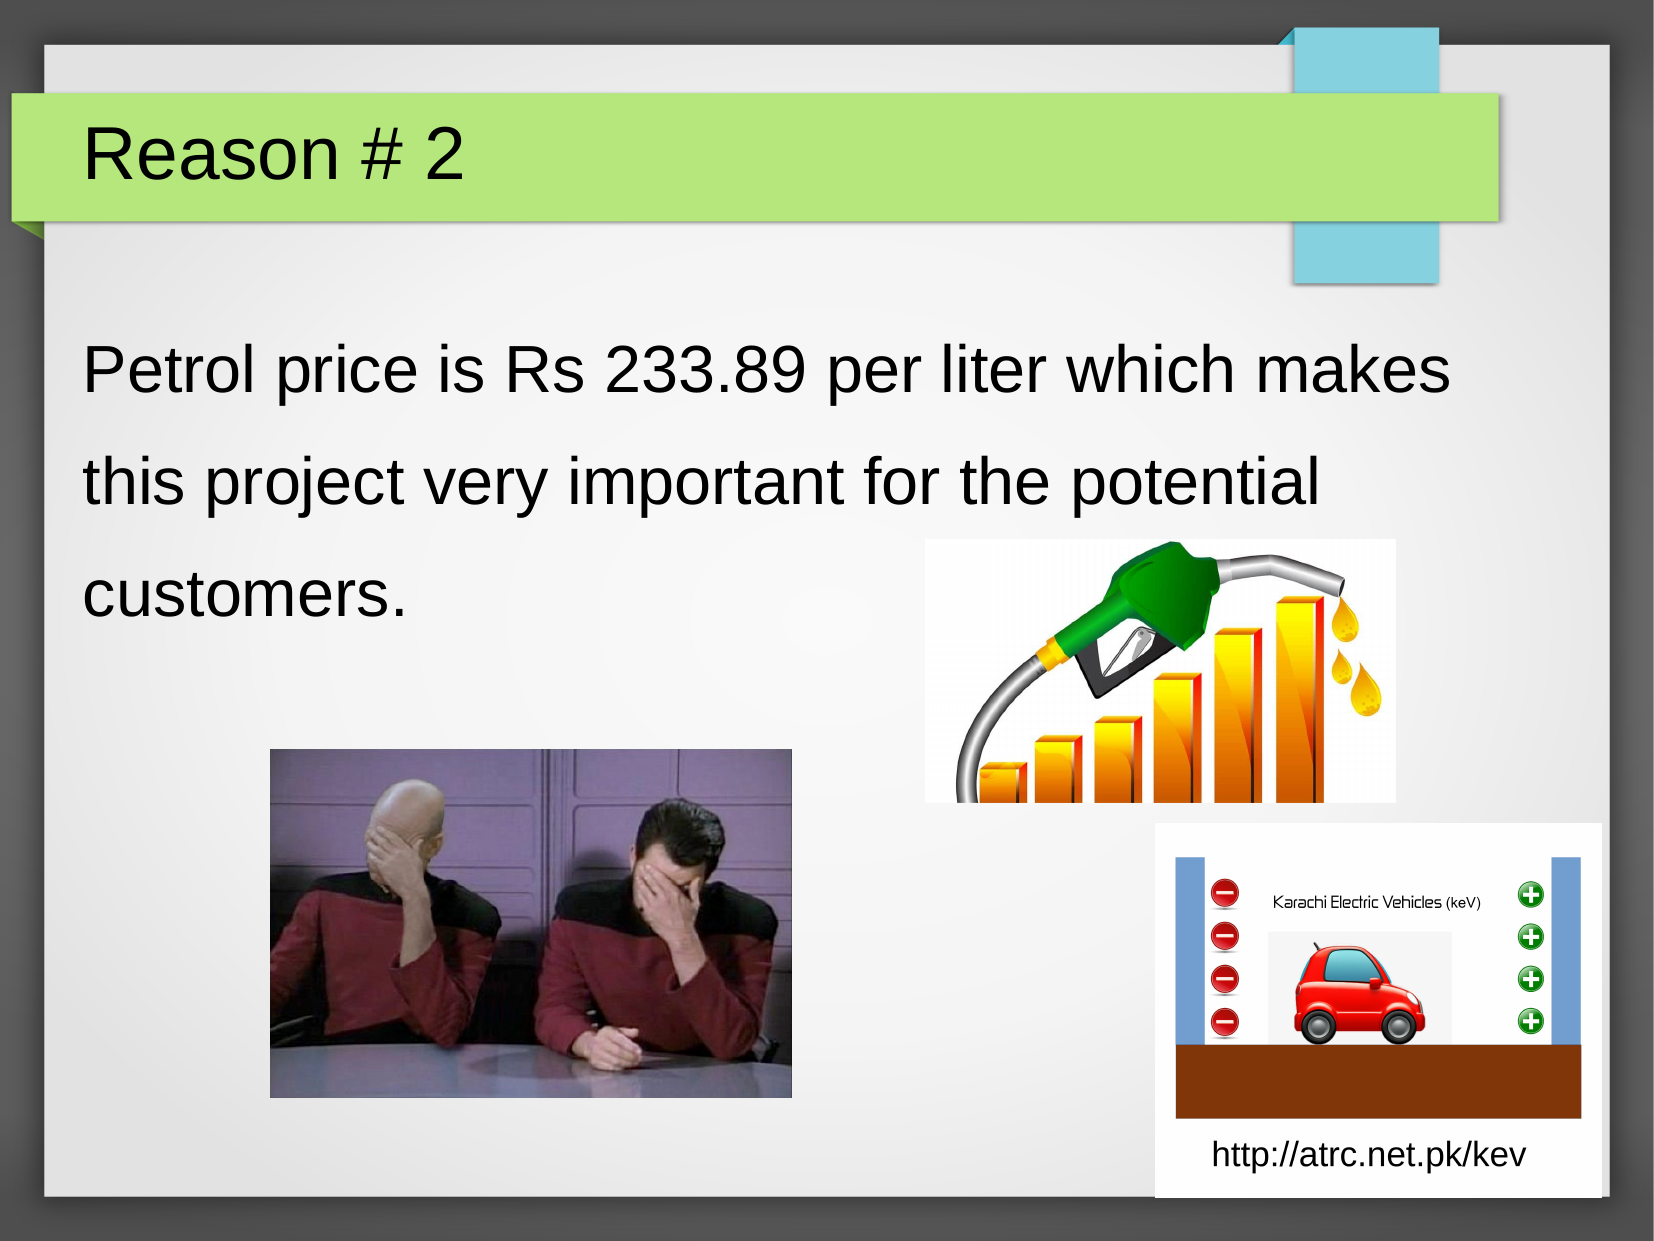

# Reason # 2
Petrol price is Rs 233.89 per liter which makes this project very important for the potential customers.